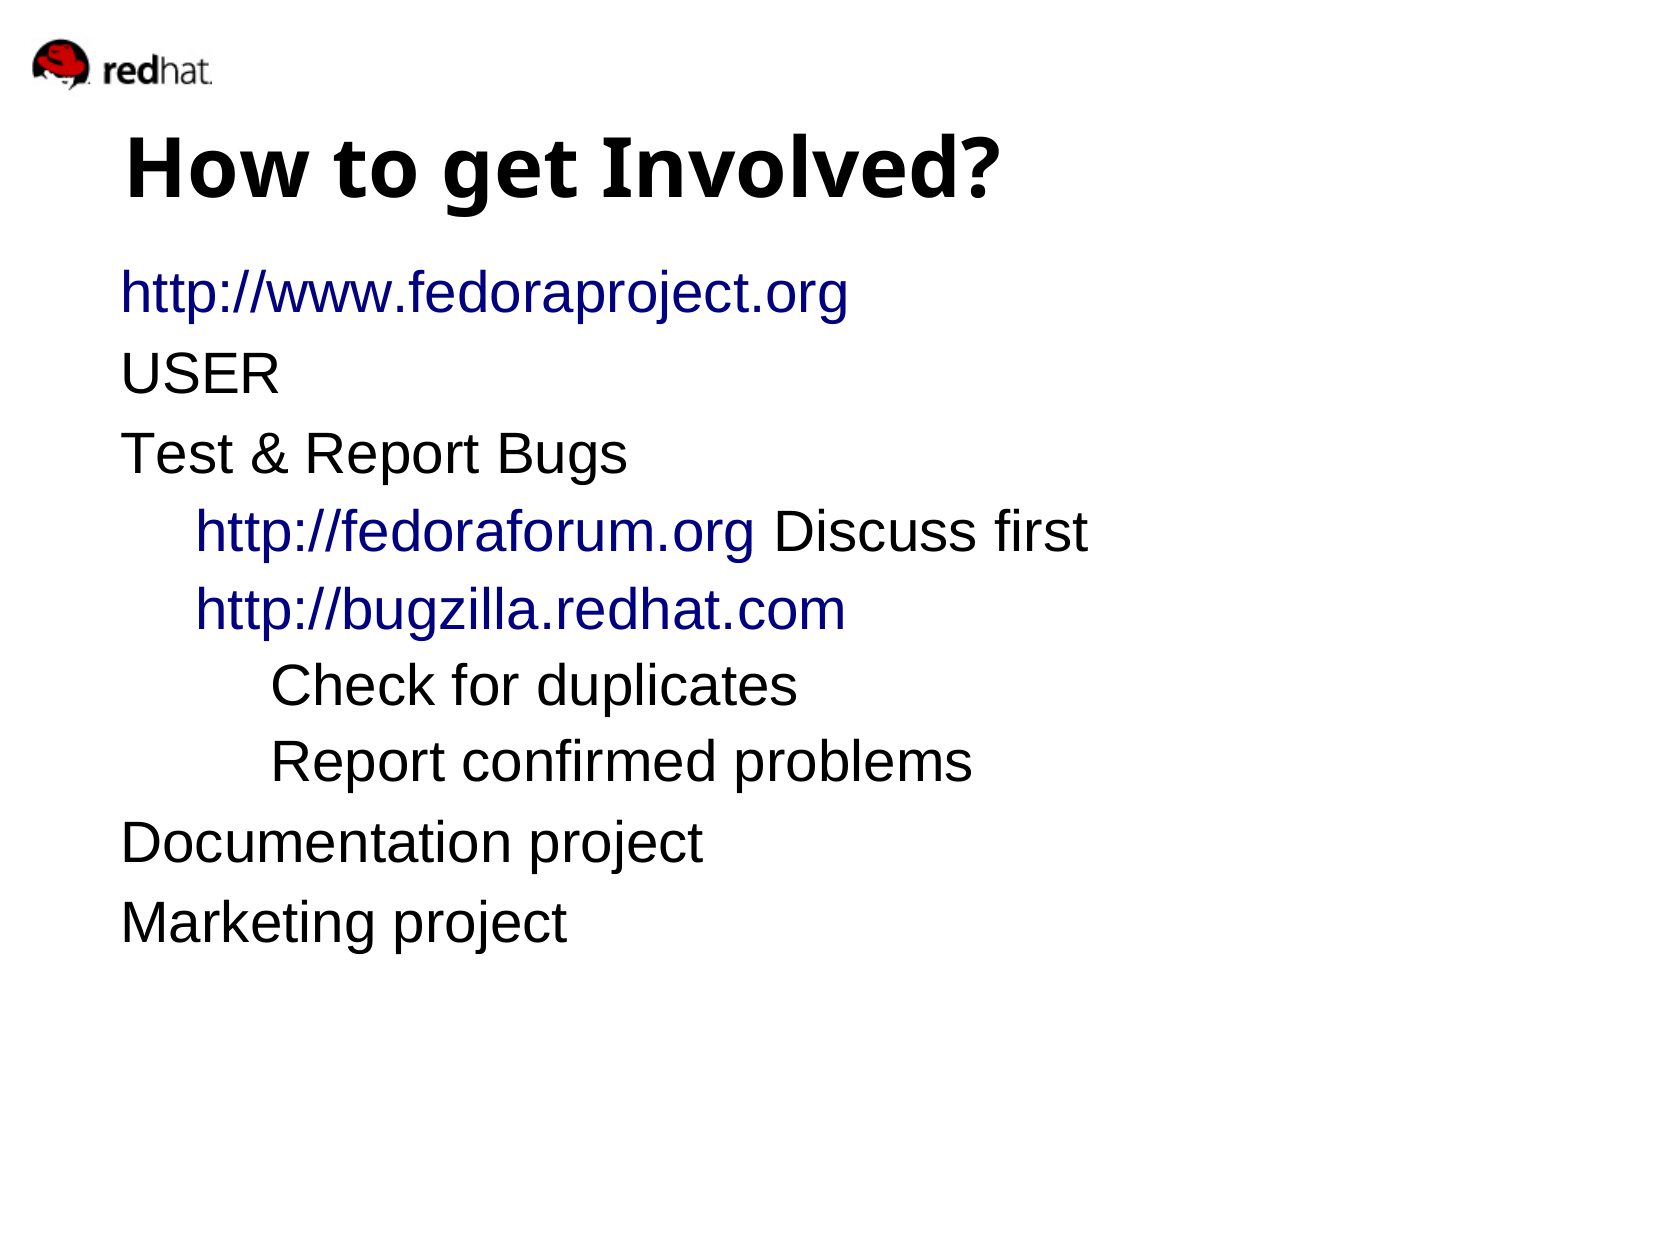

# How to get Involved?
http://www.fedoraproject.org
USER
Test & Report Bugs
http://fedoraforum.org Discuss first
http://bugzilla.redhat.com
Check for duplicates
Report confirmed problems
Documentation project
Marketing project